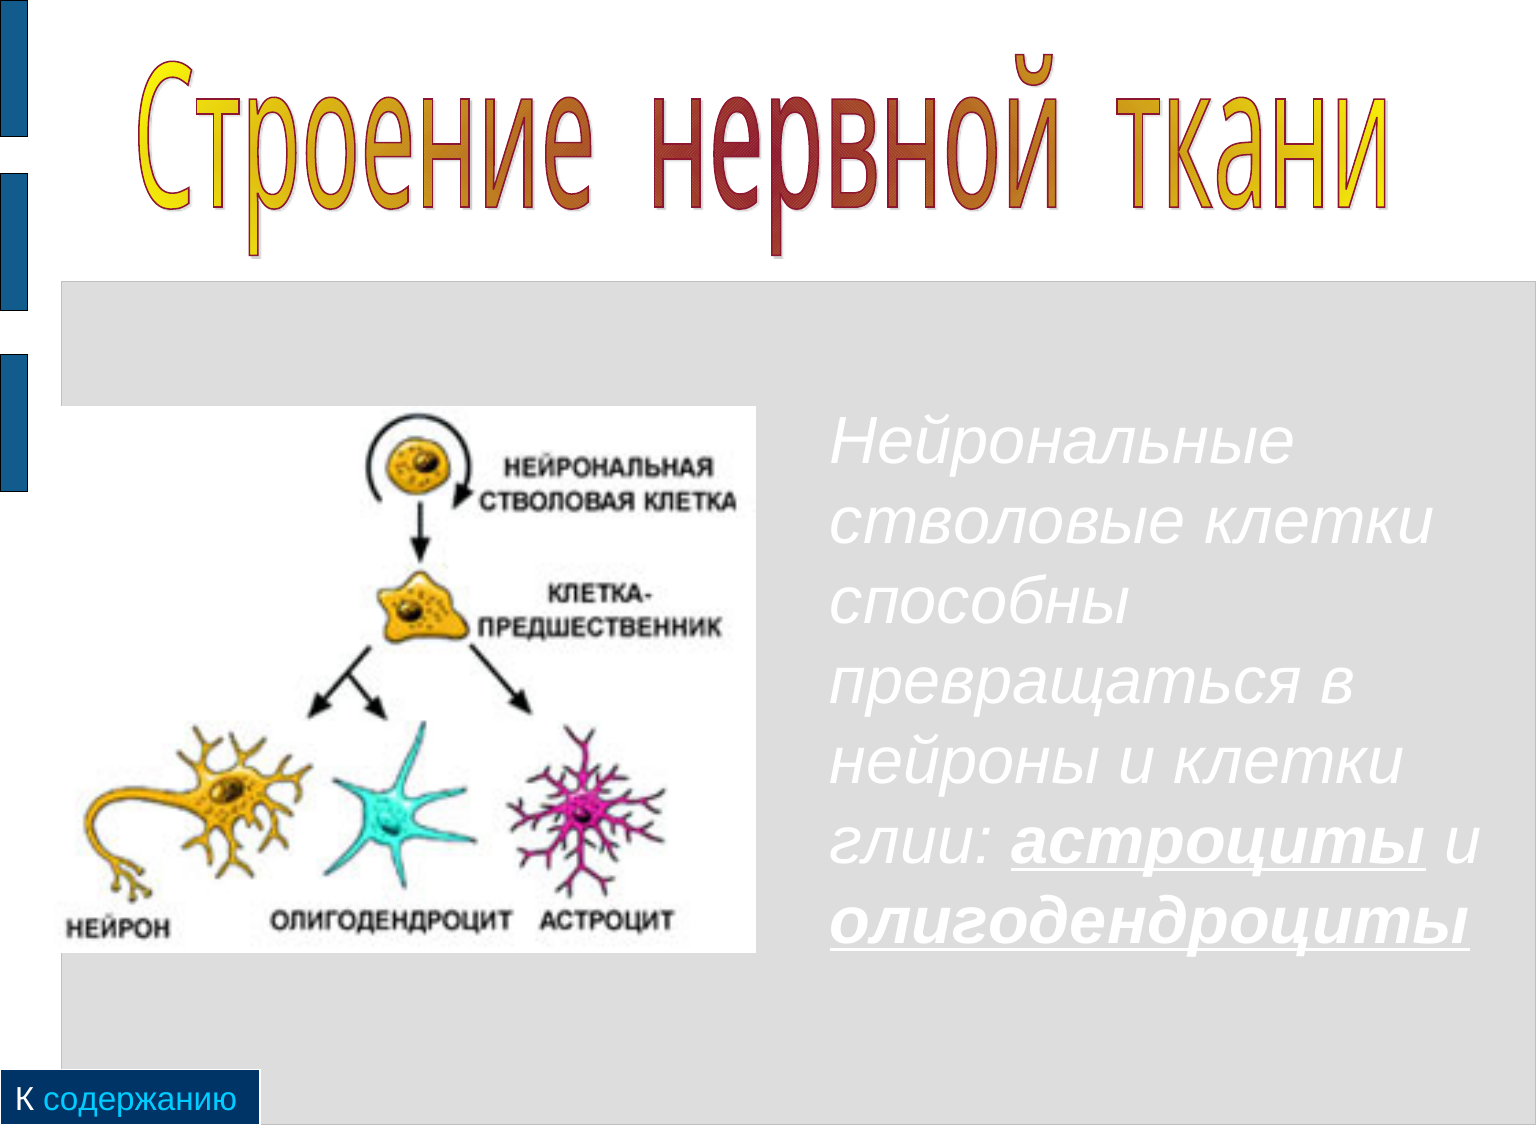

Строение нервной ткани
Нейрональные стволовые клетки способны превращаться в нейроны и клетки глии: астроциты и олигодендроциты
К содержанию